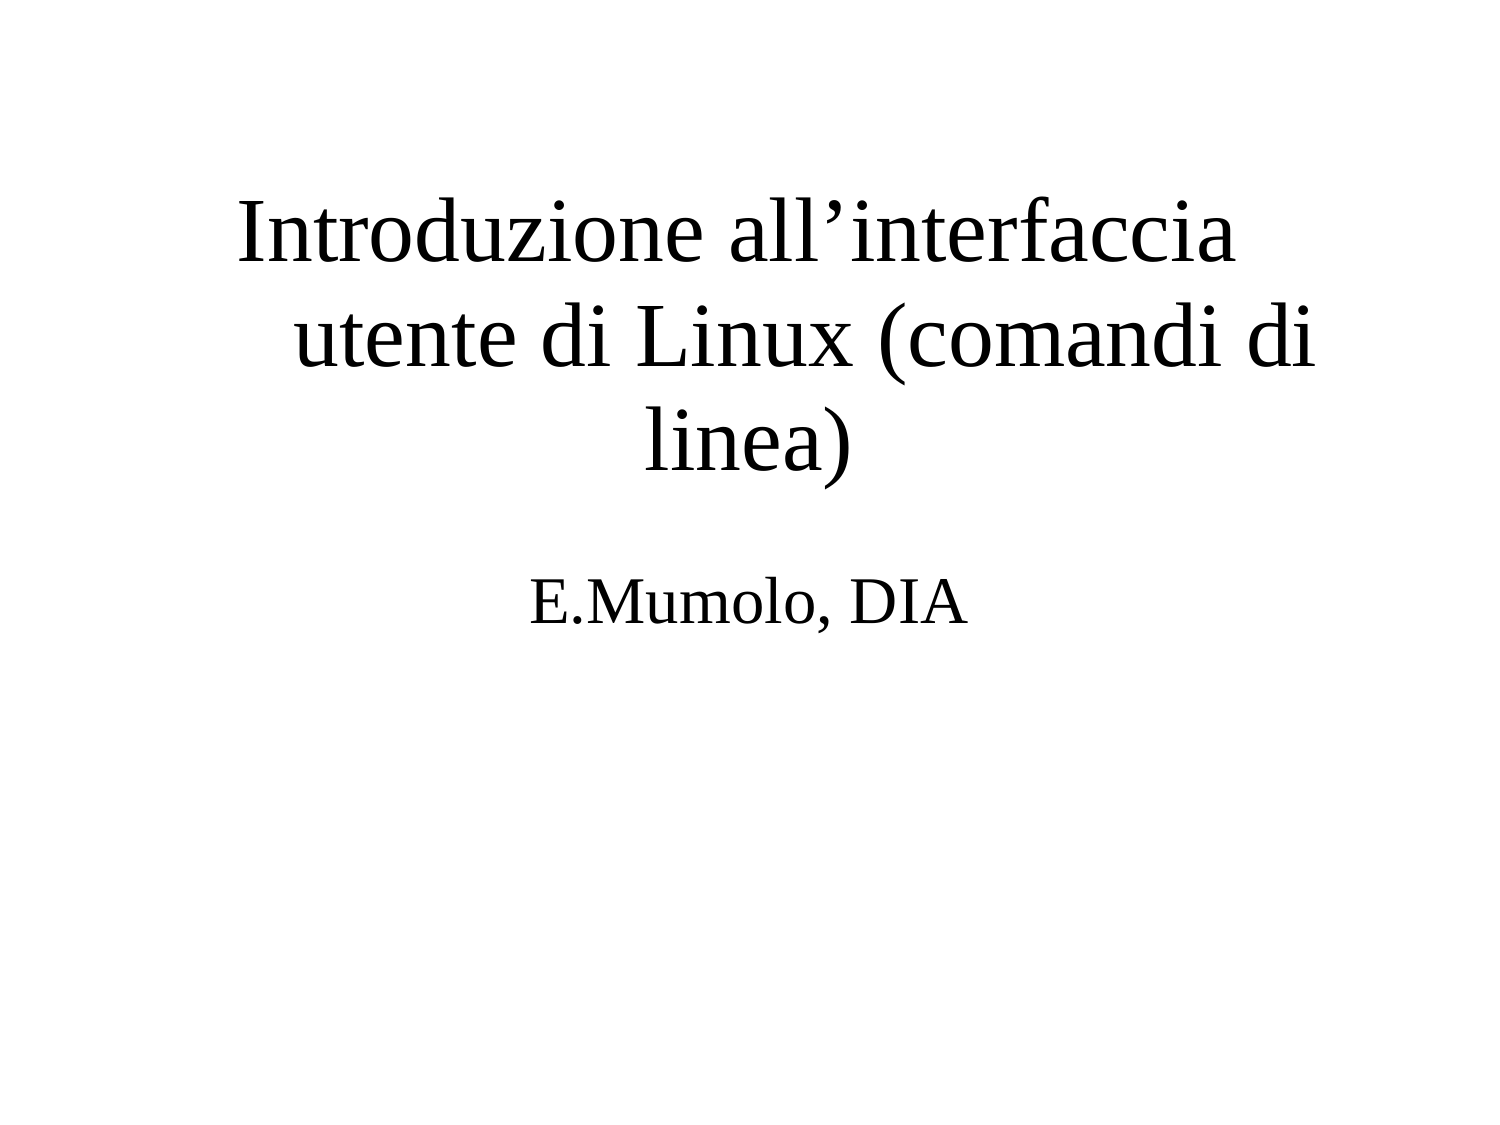

E.Mumolo, DIA
# Introduzione all’interfaccia utente di Linux (comandi di linea)